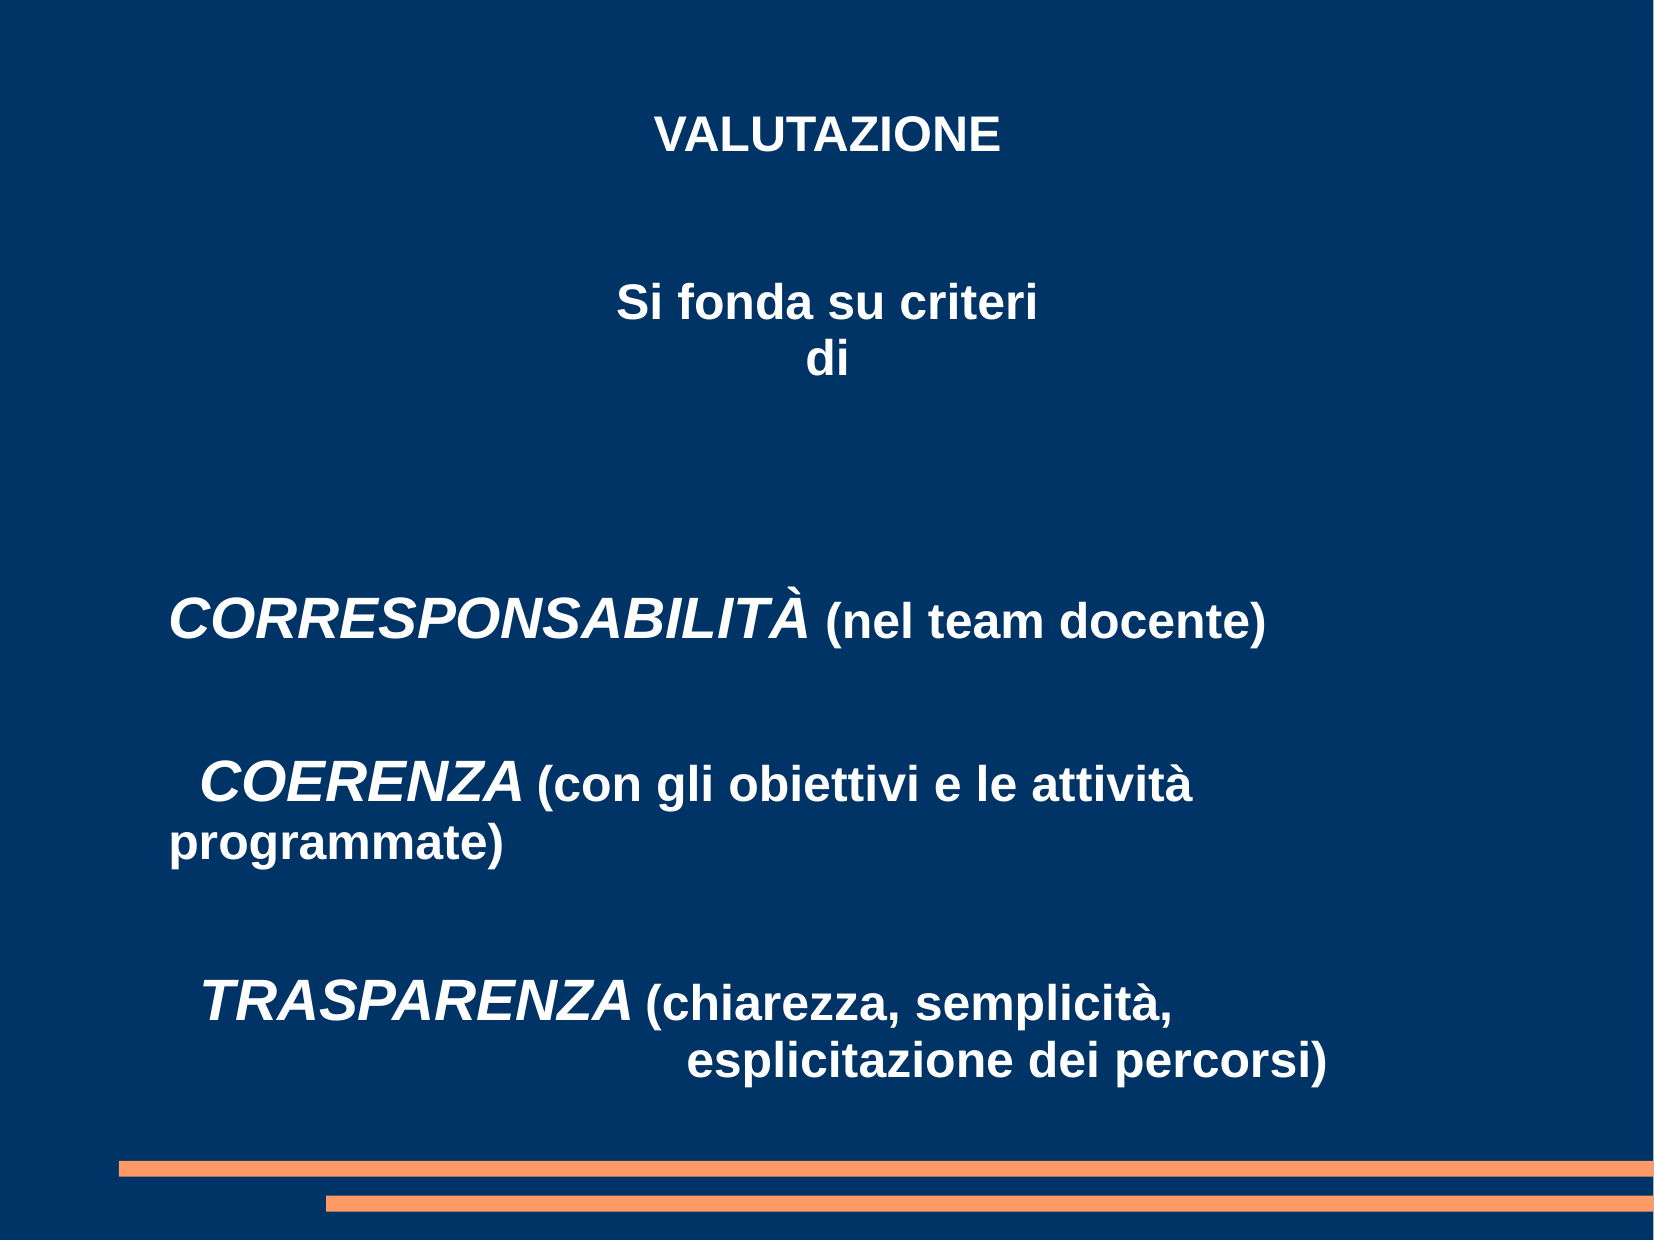

VALUTAZIONE
Si fonda su criteri di
CORRESPONSABILITÀ (nel team docente)
 COERENZA (con gli obiettivi e le attività programmate)
 TRASPARENZA (chiarezza, semplicità,
 esplicitazione dei percorsi)